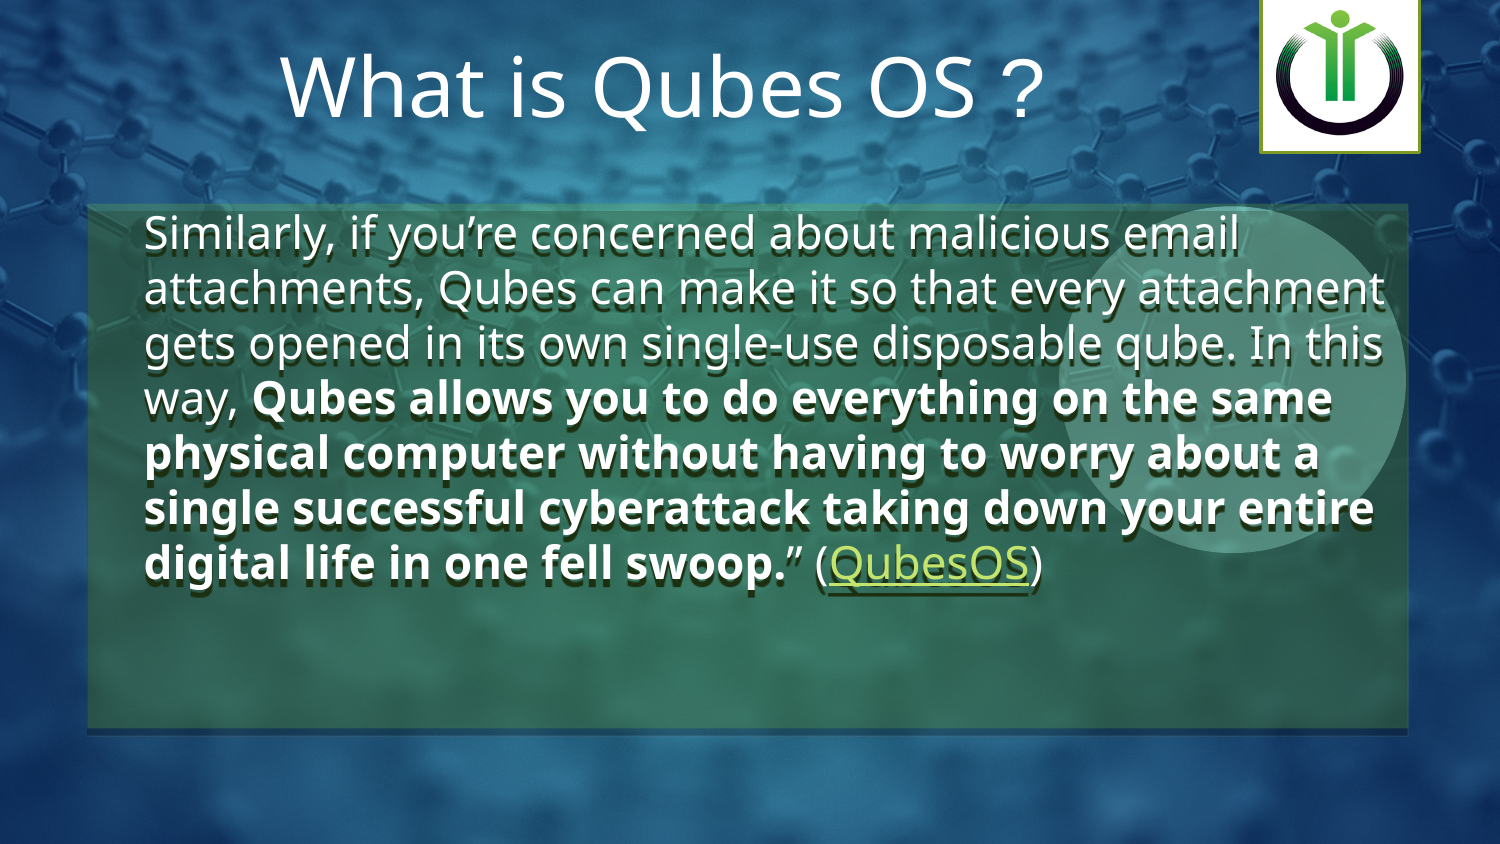

What is Qubes OS ?
Similarly, if you’re concerned about malicious email attachments, Qubes can make it so that every attachment gets opened in its own single-use disposable qube. In this way, Qubes allows you to do everything on the same physical computer without having to worry about a single successful cyberattack taking down your entire digital life in one fell swoop.” (QubesOS)